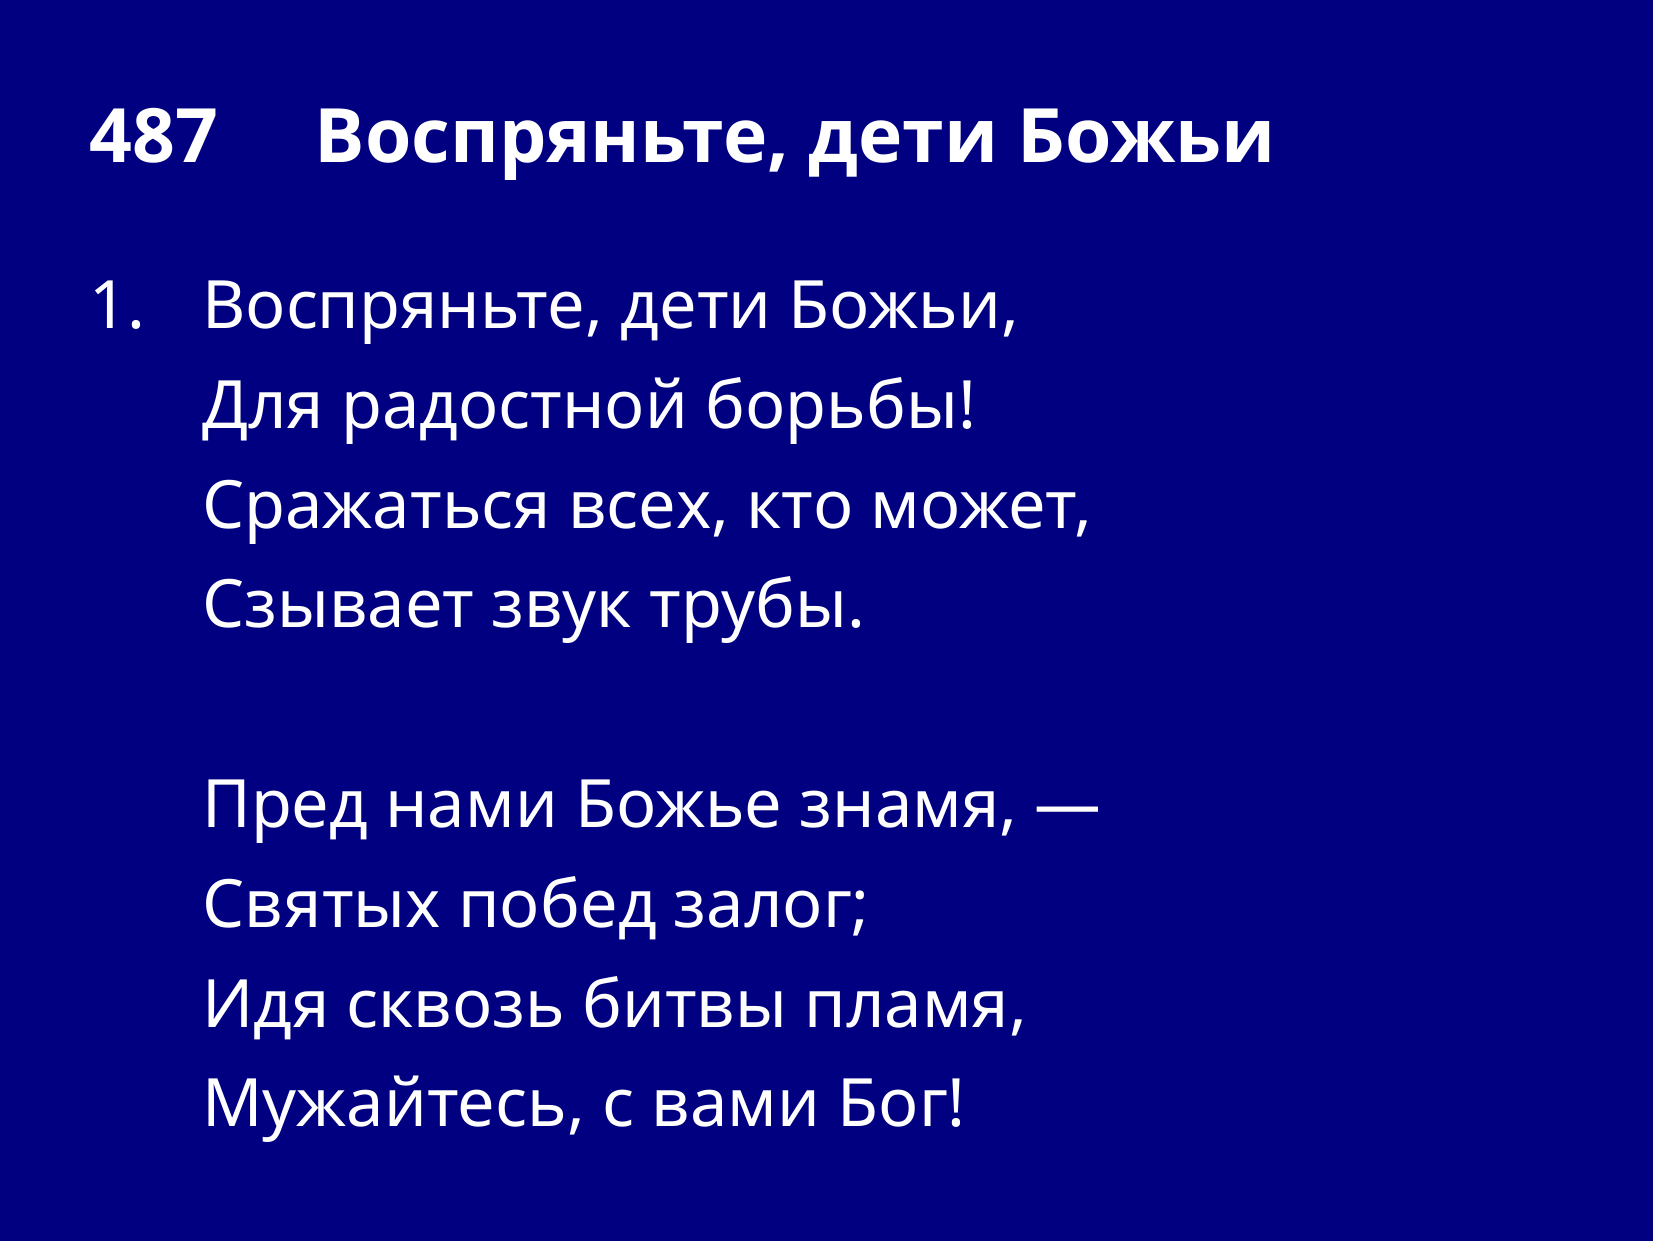

487	Воспряньте, дети Божьи
1.	Воспряньте, дети Божьи,
	Для радостной борьбы!
	Сражаться всех, кто может,
	Сзывает звук трубы.
	Пред нами Божье знамя, —
	Святых побед залог;
	Идя сквозь битвы пламя,
	Мужайтесь, с вами Бог!